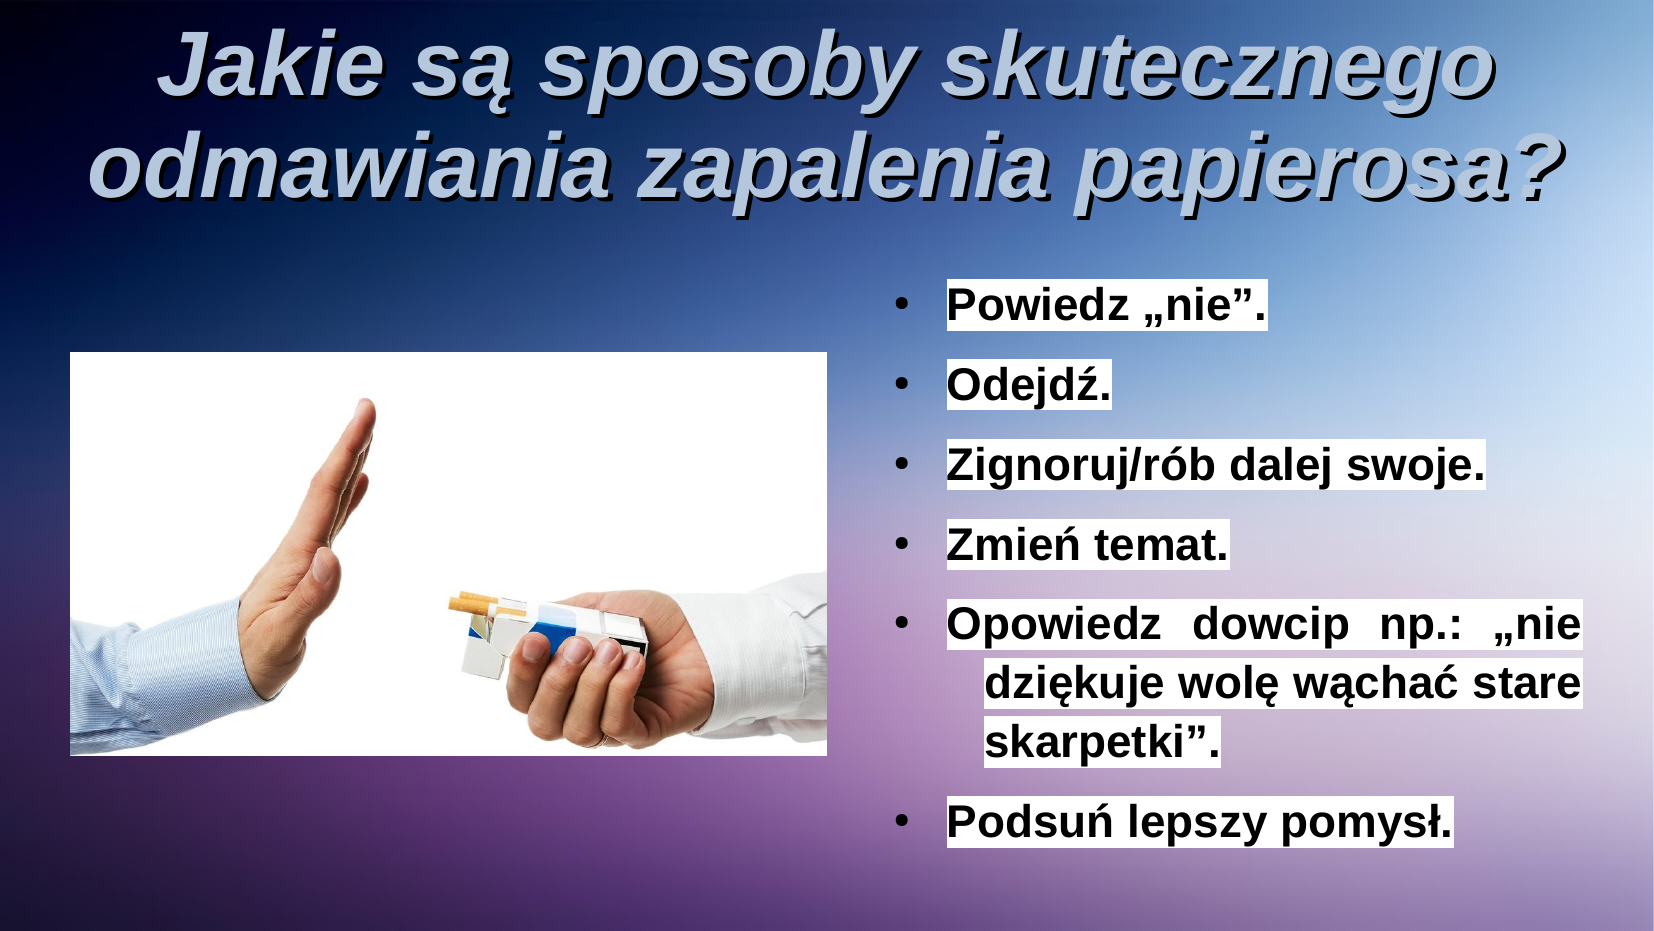

# Jakie są sposoby skutecznego odmawiania zapalenia papierosa?
Powiedz „nie”.
Odejdź.
Zignoruj/rób dalej swoje.
Zmień temat.
Opowiedz dowcip np.: „nie dziękuje wolę wąchać stare skarpetki”.
Podsuń lepszy pomysł.